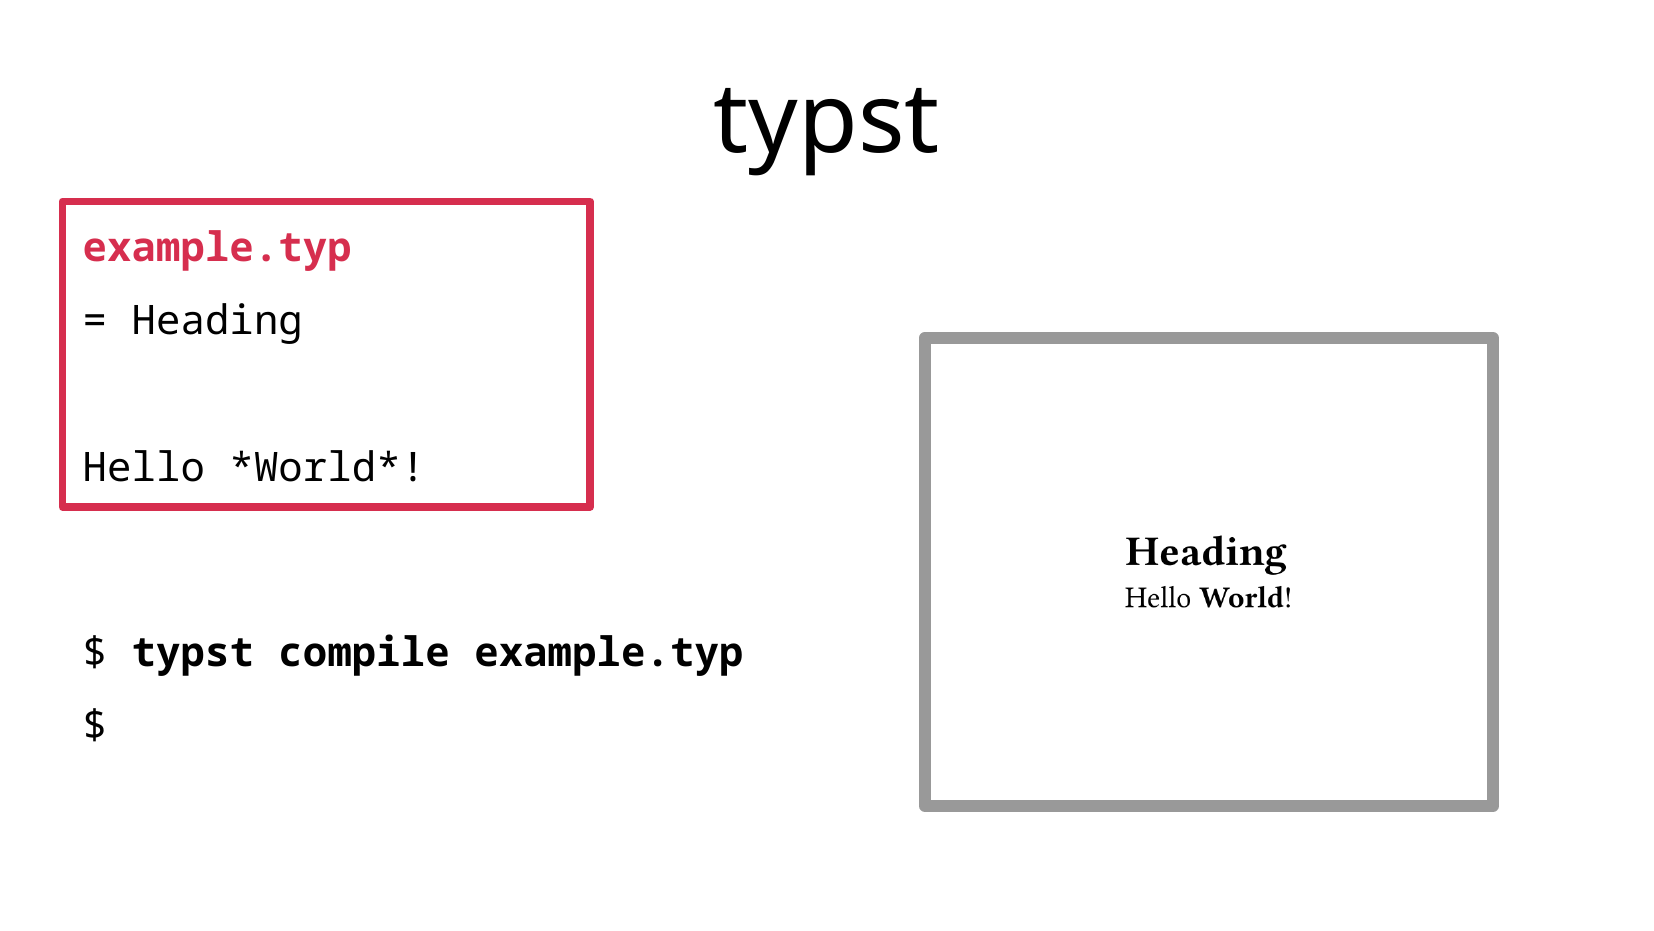

# typst
example.typ
= Heading
Hello *World*!
$ typst compile example.typ
$